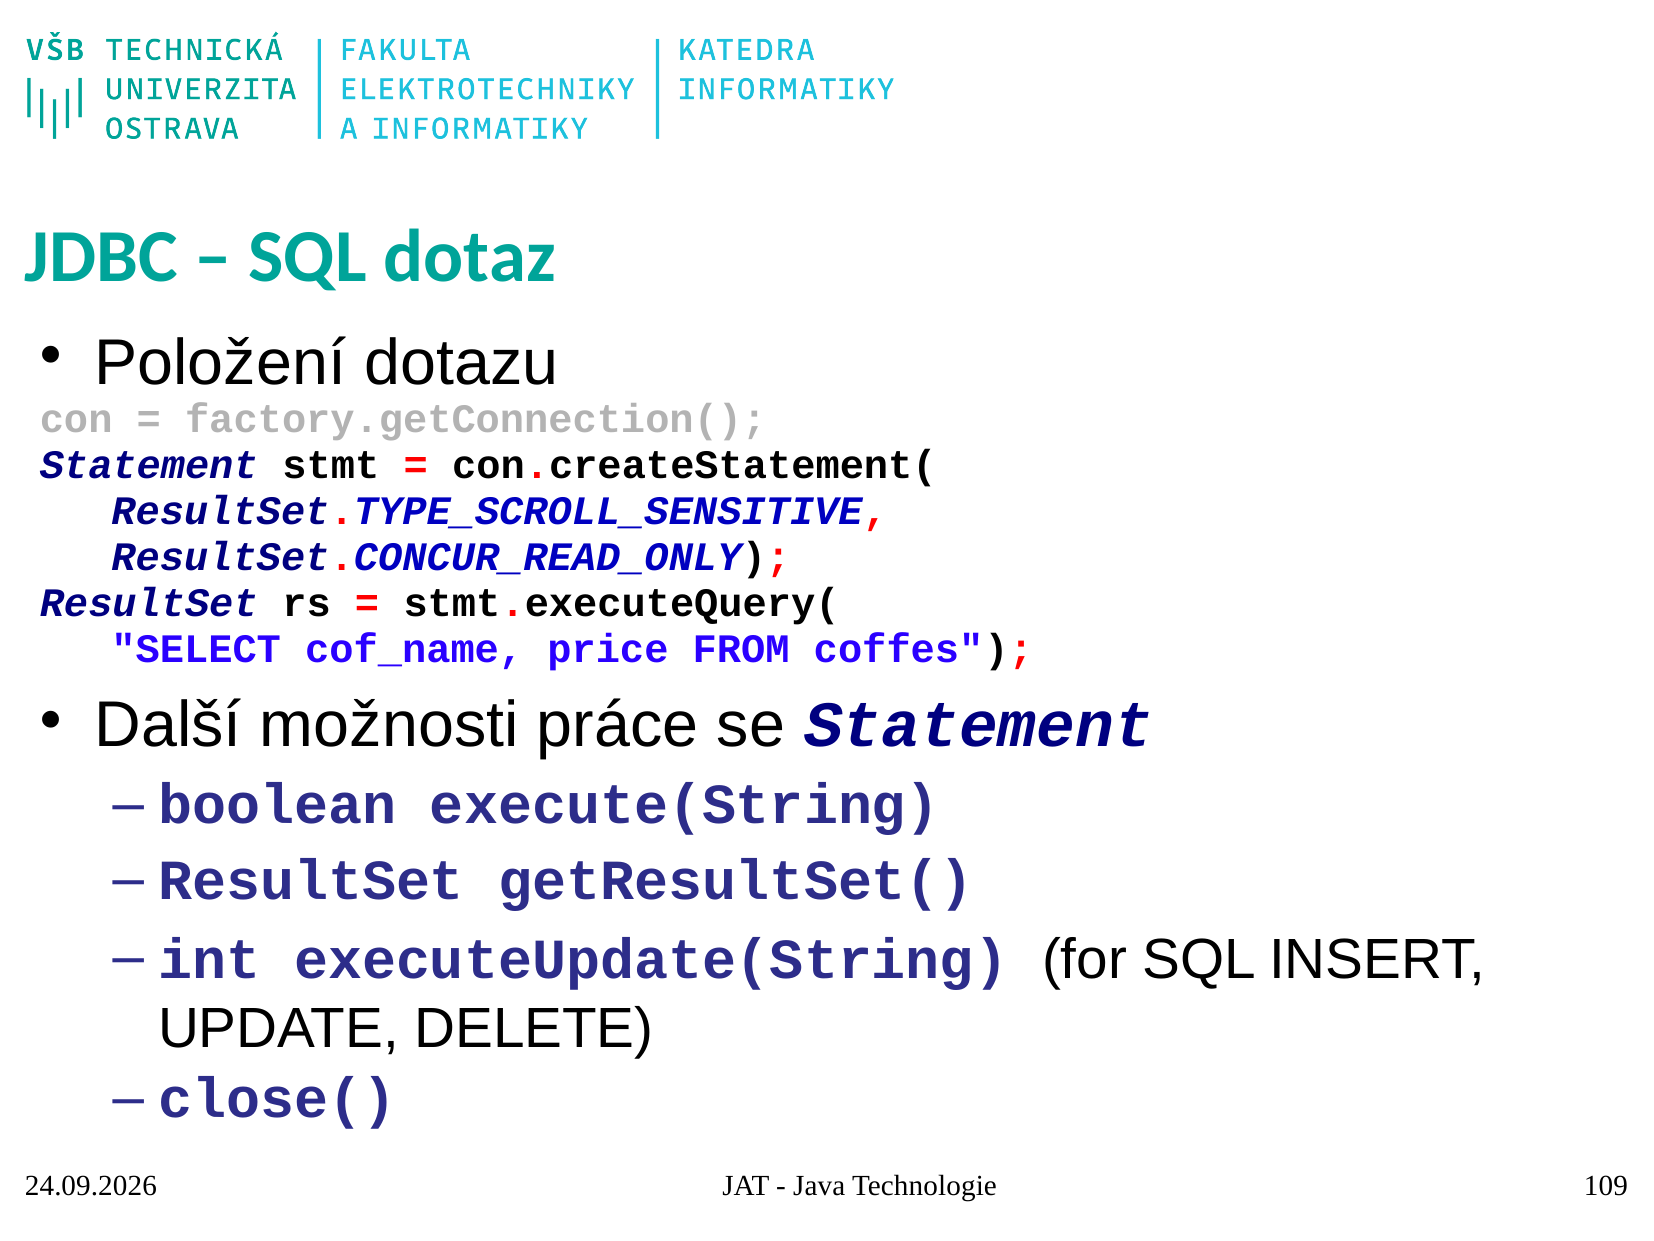

JDBC – SQL dotaz
# Položení dotazu
con = factory.getConnection();
Statement stmt = con.createStatement(
							ResultSet.TYPE_SCROLL_SENSITIVE,
							ResultSet.CONCUR_READ_ONLY);
ResultSet rs = stmt.executeQuery(
				"SELECT cof_name, price FROM coffes");
Další možnosti práce se Statement
boolean execute(String)
ResultSet getResultSet()
int executeUpdate(String) (for SQL INSERT, UPDATE, DELETE)
close()
JAT - Java Technologie
109